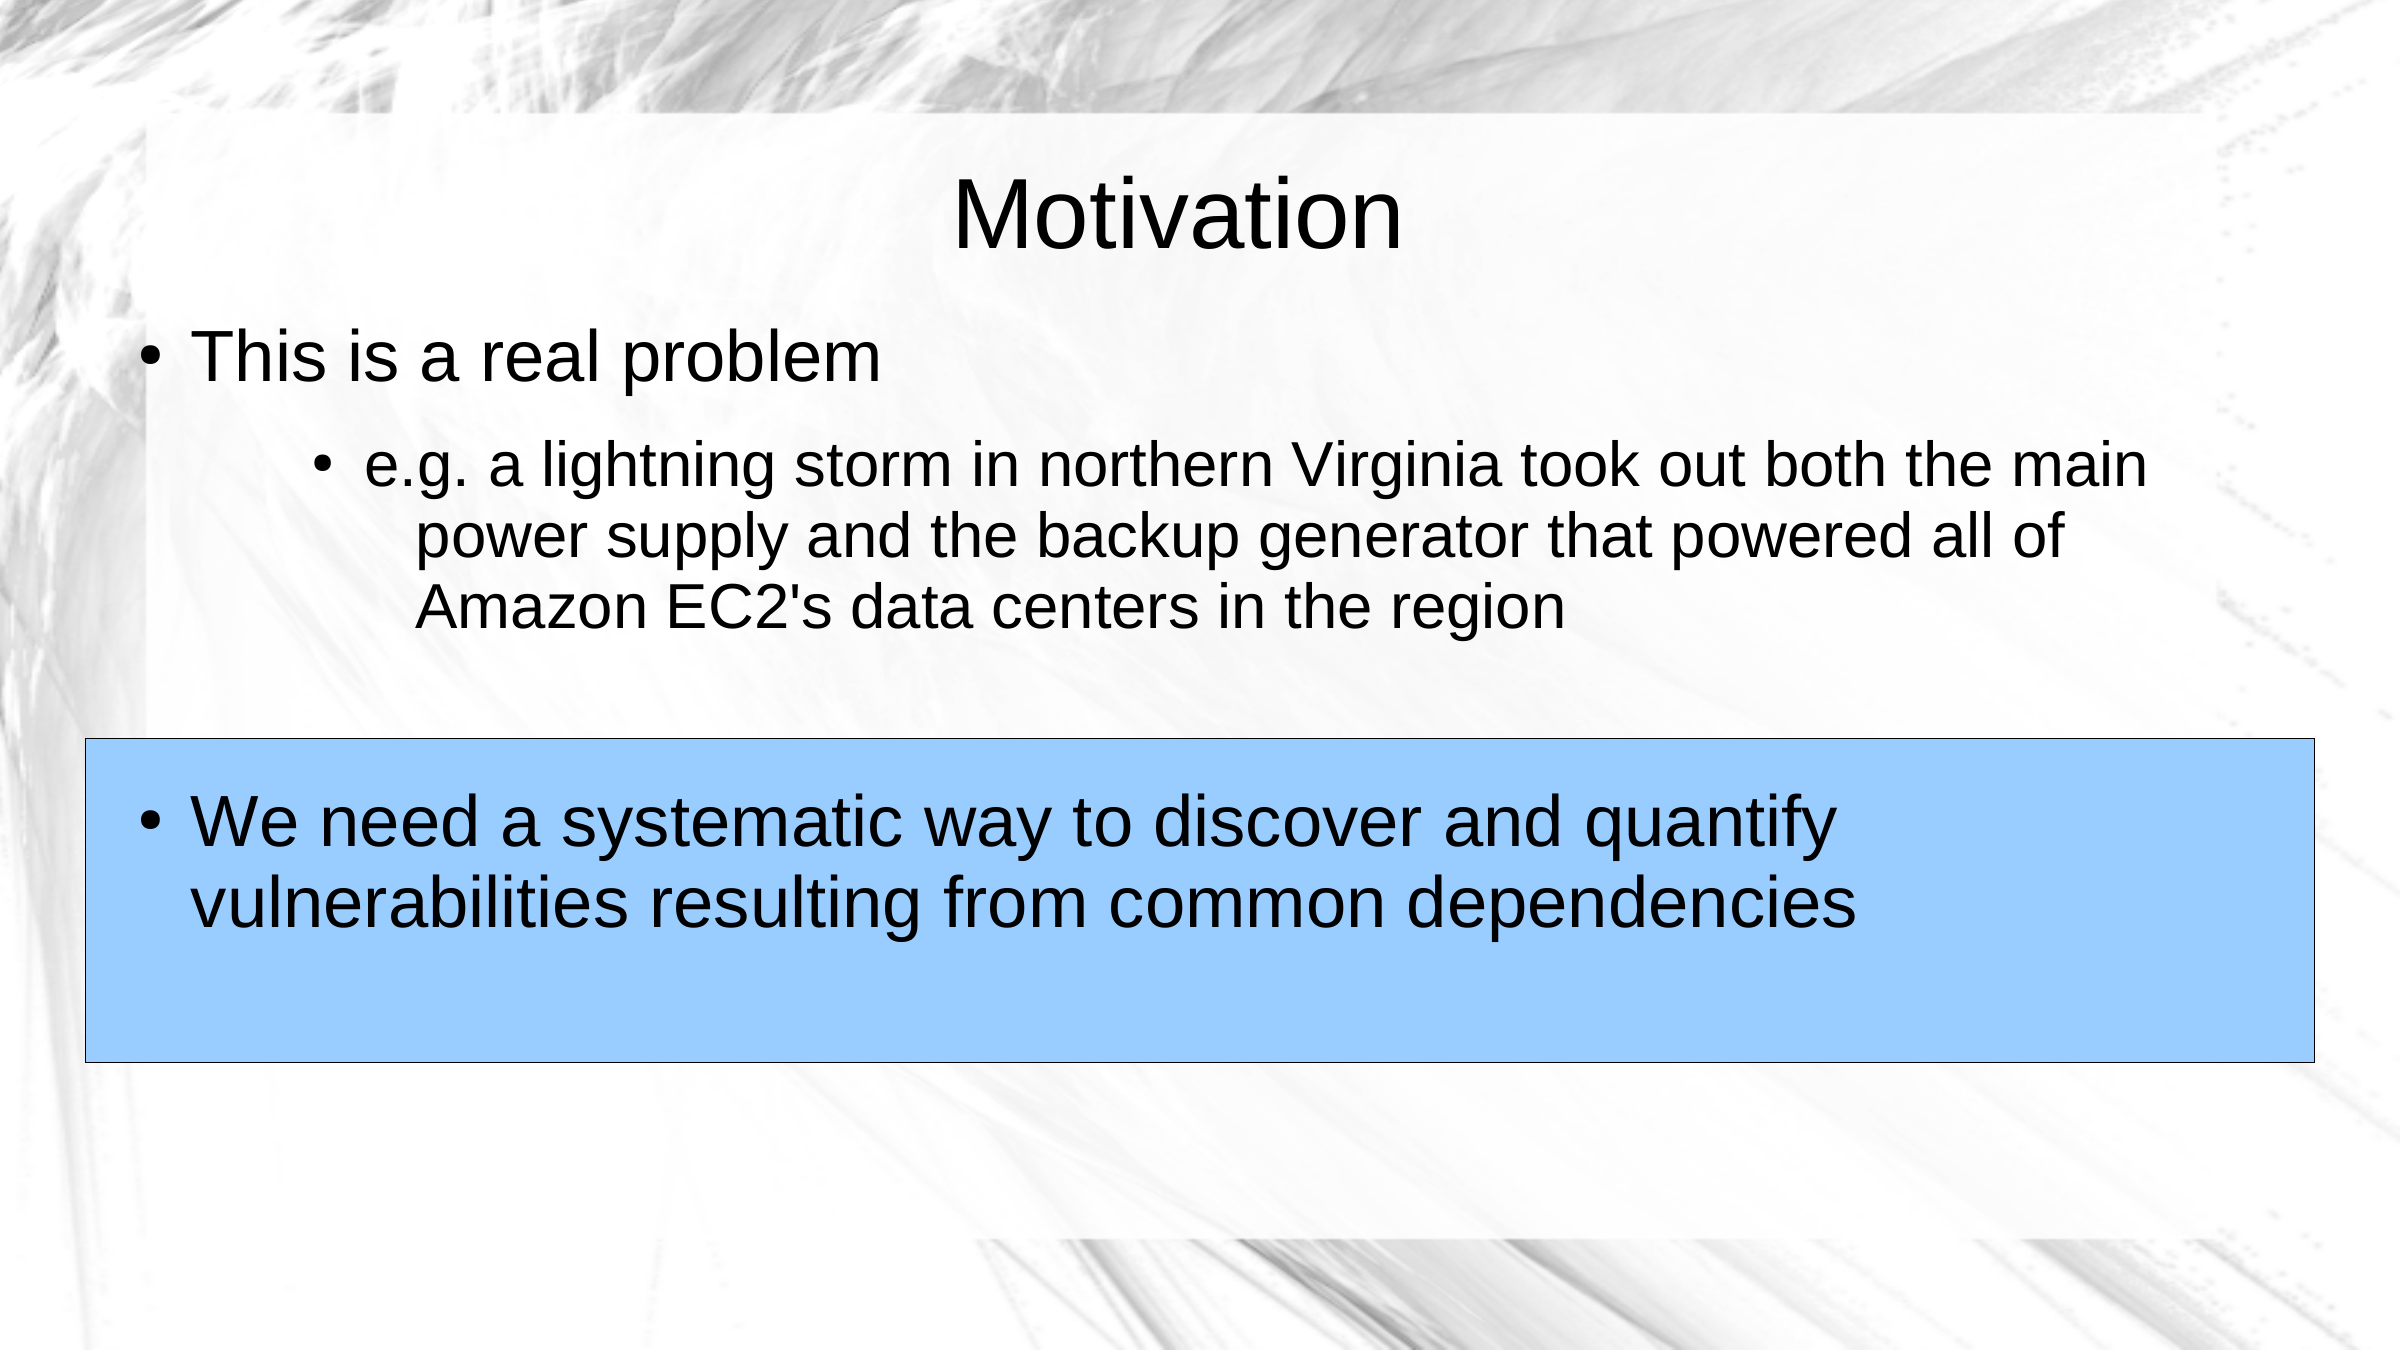

# Motivation
This is a real problem
e.g. a lightning storm in northern Virginia took out both the main power supply and the backup generator that powered all of Amazon EC2's data centers in the region
We need a systematic way to discover and quantify vulnerabilities resulting from common dependencies